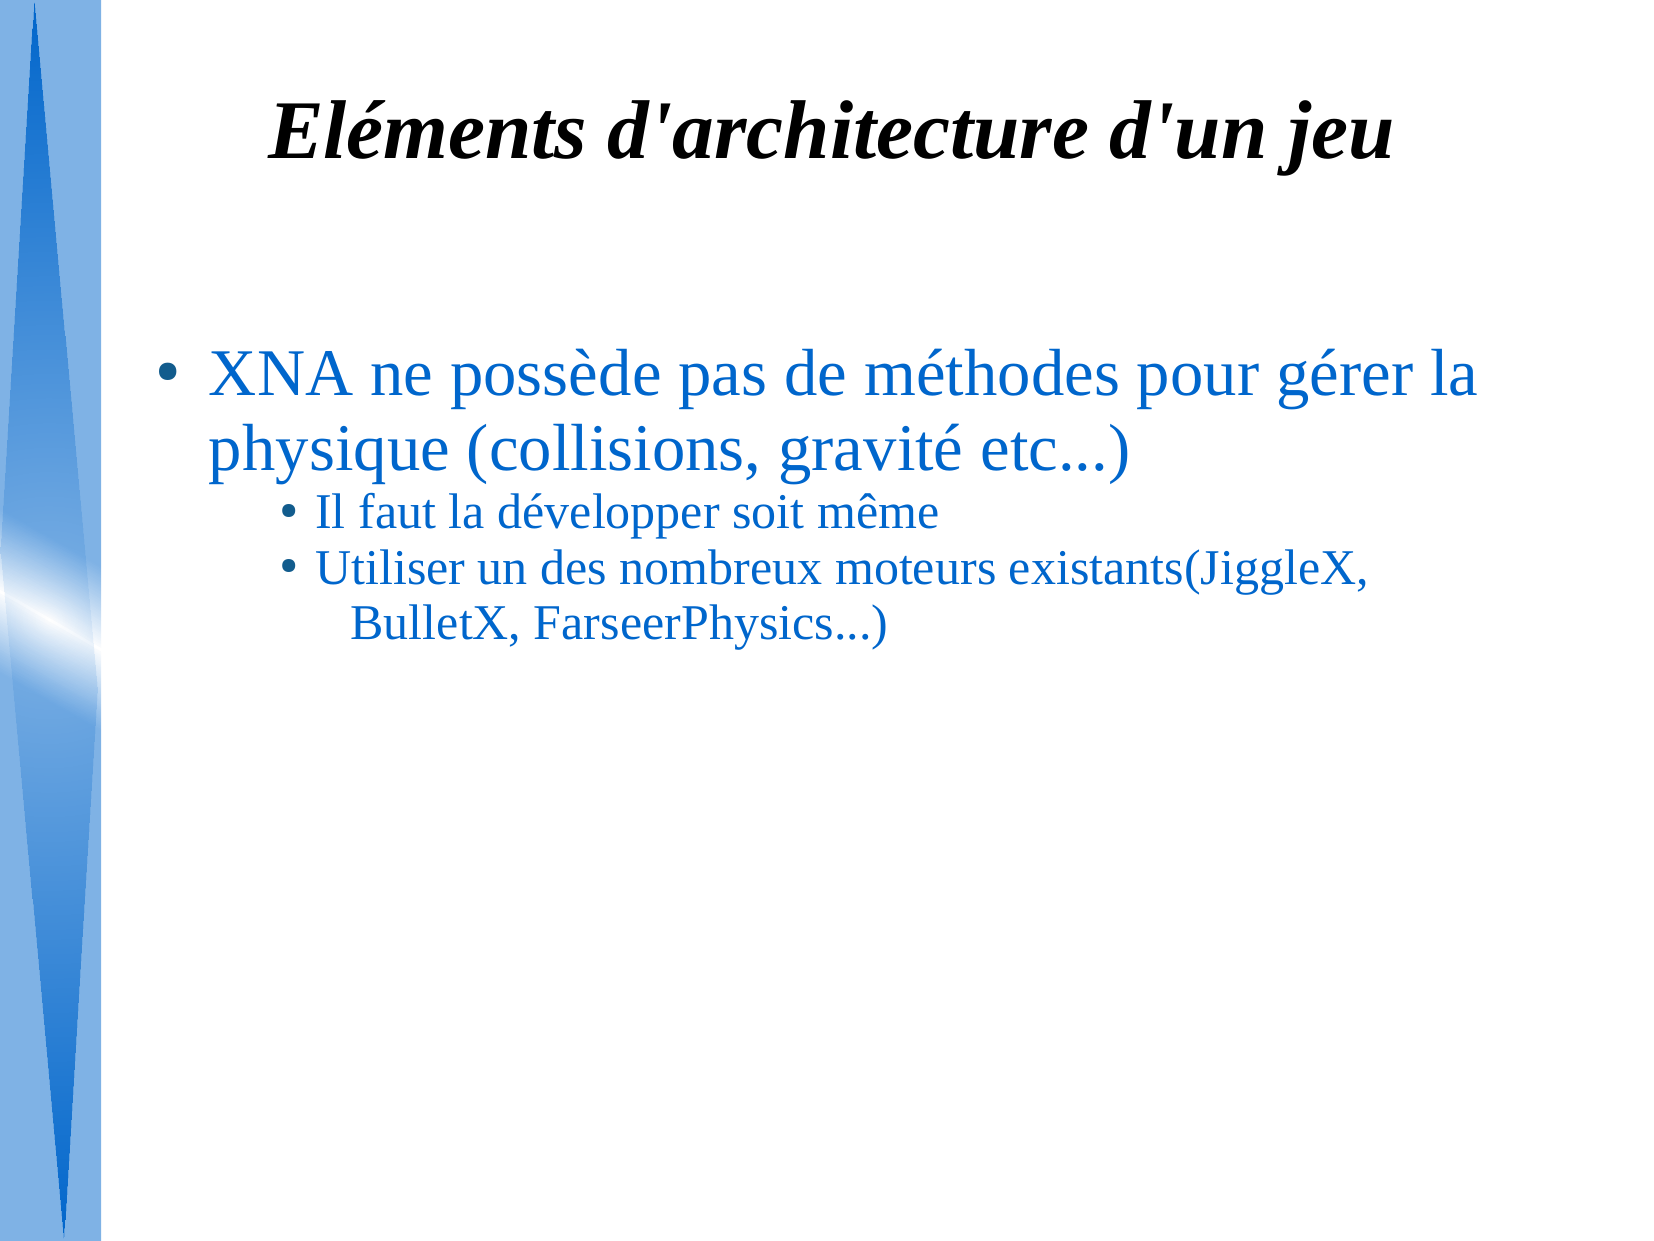

# Eléments d'architecture d'un jeu
XNA ne possède pas de méthodes pour gérer la physique (collisions, gravité etc...)
Il faut la développer soit même
Utiliser un des nombreux moteurs existants(JiggleX, BulletX, FarseerPhysics...)